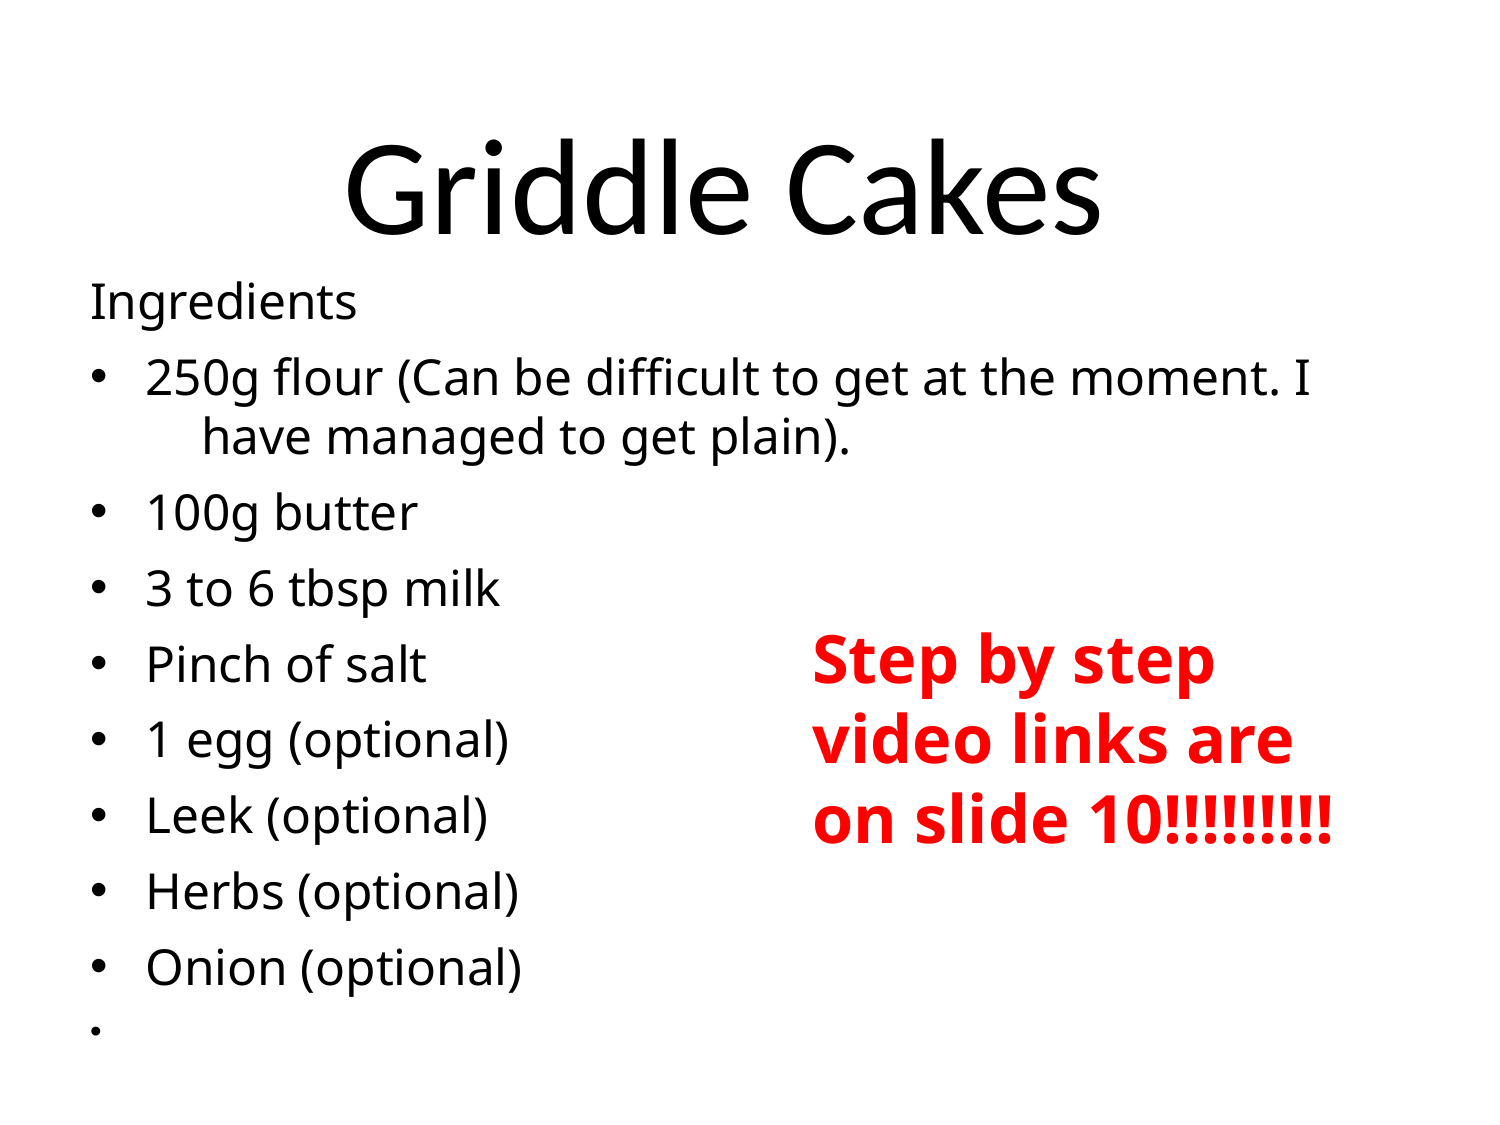

# Griddle Cakes
Ingredients
250g flour (Can be difficult to get at the moment. I have managed to get plain).
100g butter
3 to 6 tbsp milk
Pinch of salt
1 egg (optional)
Leek (optional)
Herbs (optional)
Onion (optional)
Step by step video links are on slide 10!!!!!!!!!